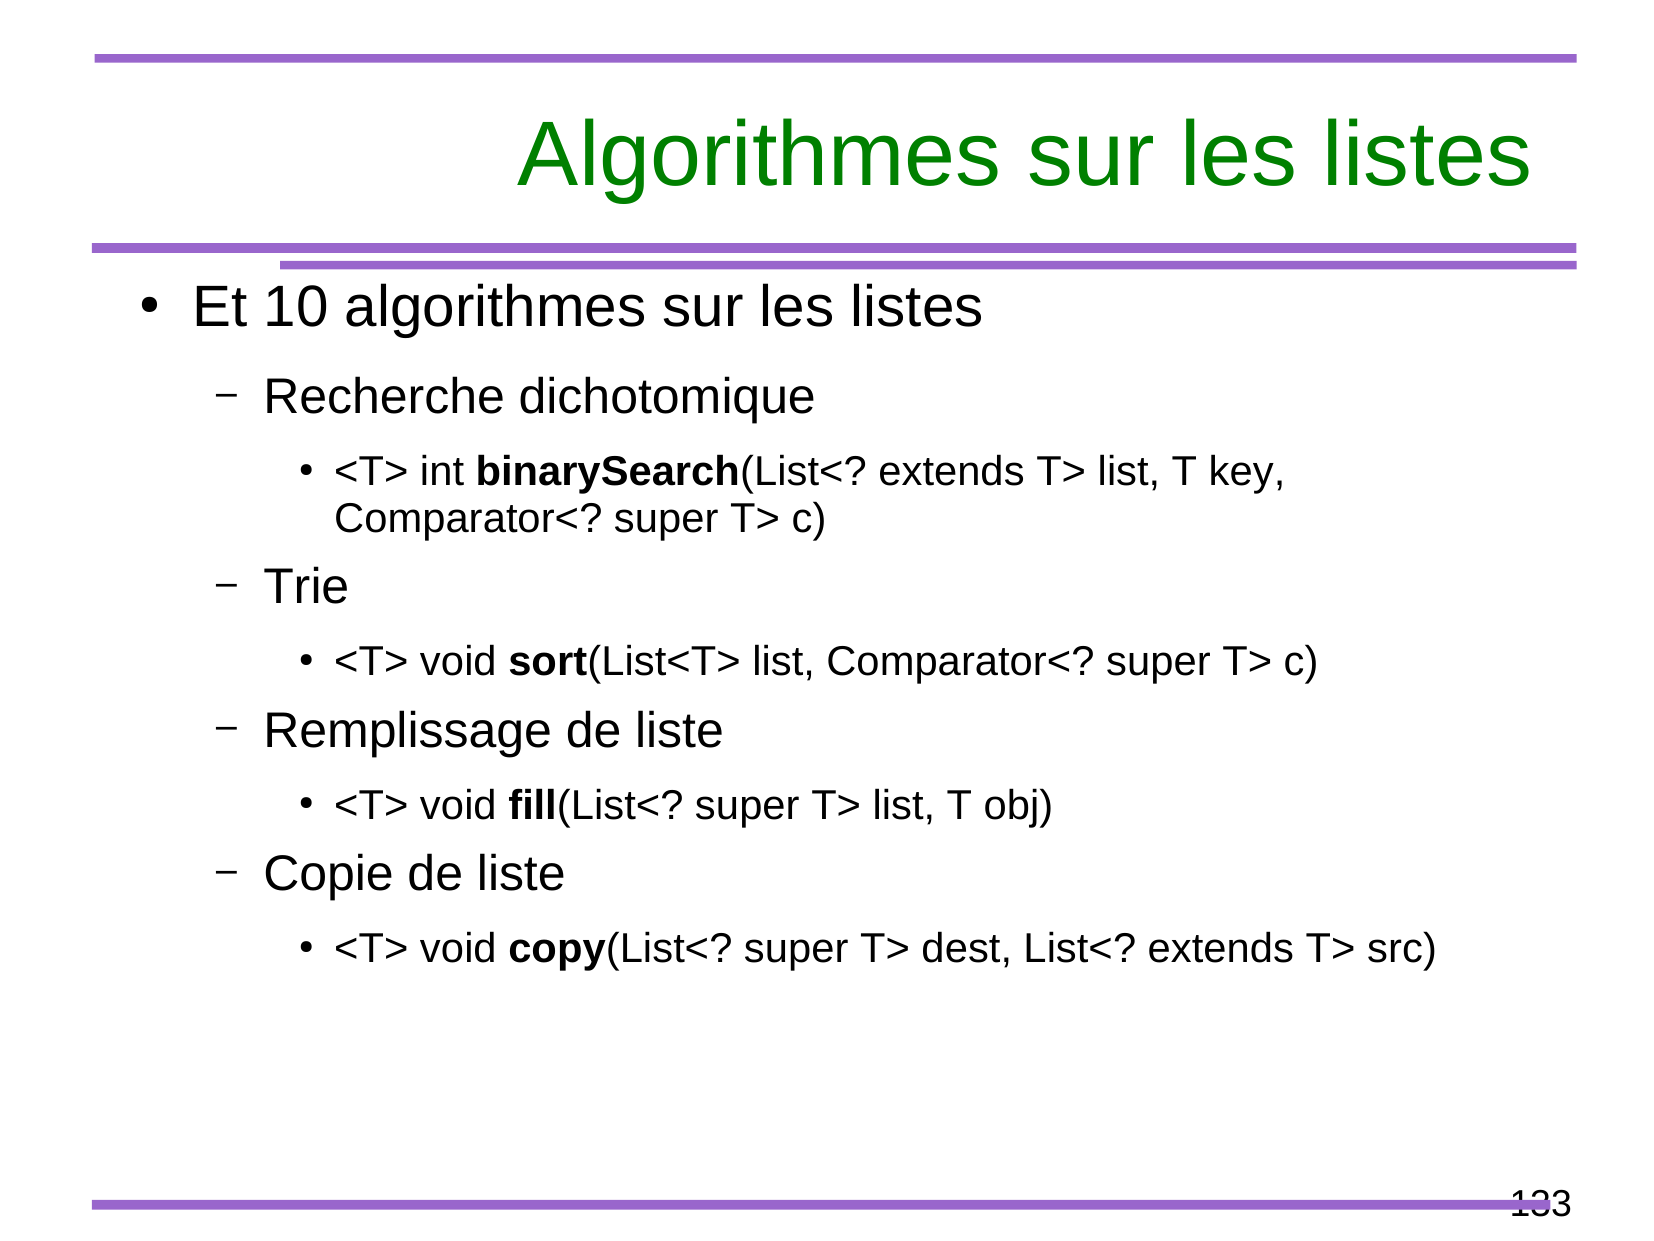

# Algorithmes sur les listes
Et 10 algorithmes sur les listes
Recherche dichotomique
<T> int binarySearch(List<? extends T> list, T key, Comparator<? super T> c)
Trie
<T> void sort(List<T> list, Comparator<? super T> c)
Remplissage de liste
<T> void fill(List<? super T> list, T obj)
Copie de liste
<T> void copy(List<? super T> dest, List<? extends T> src)